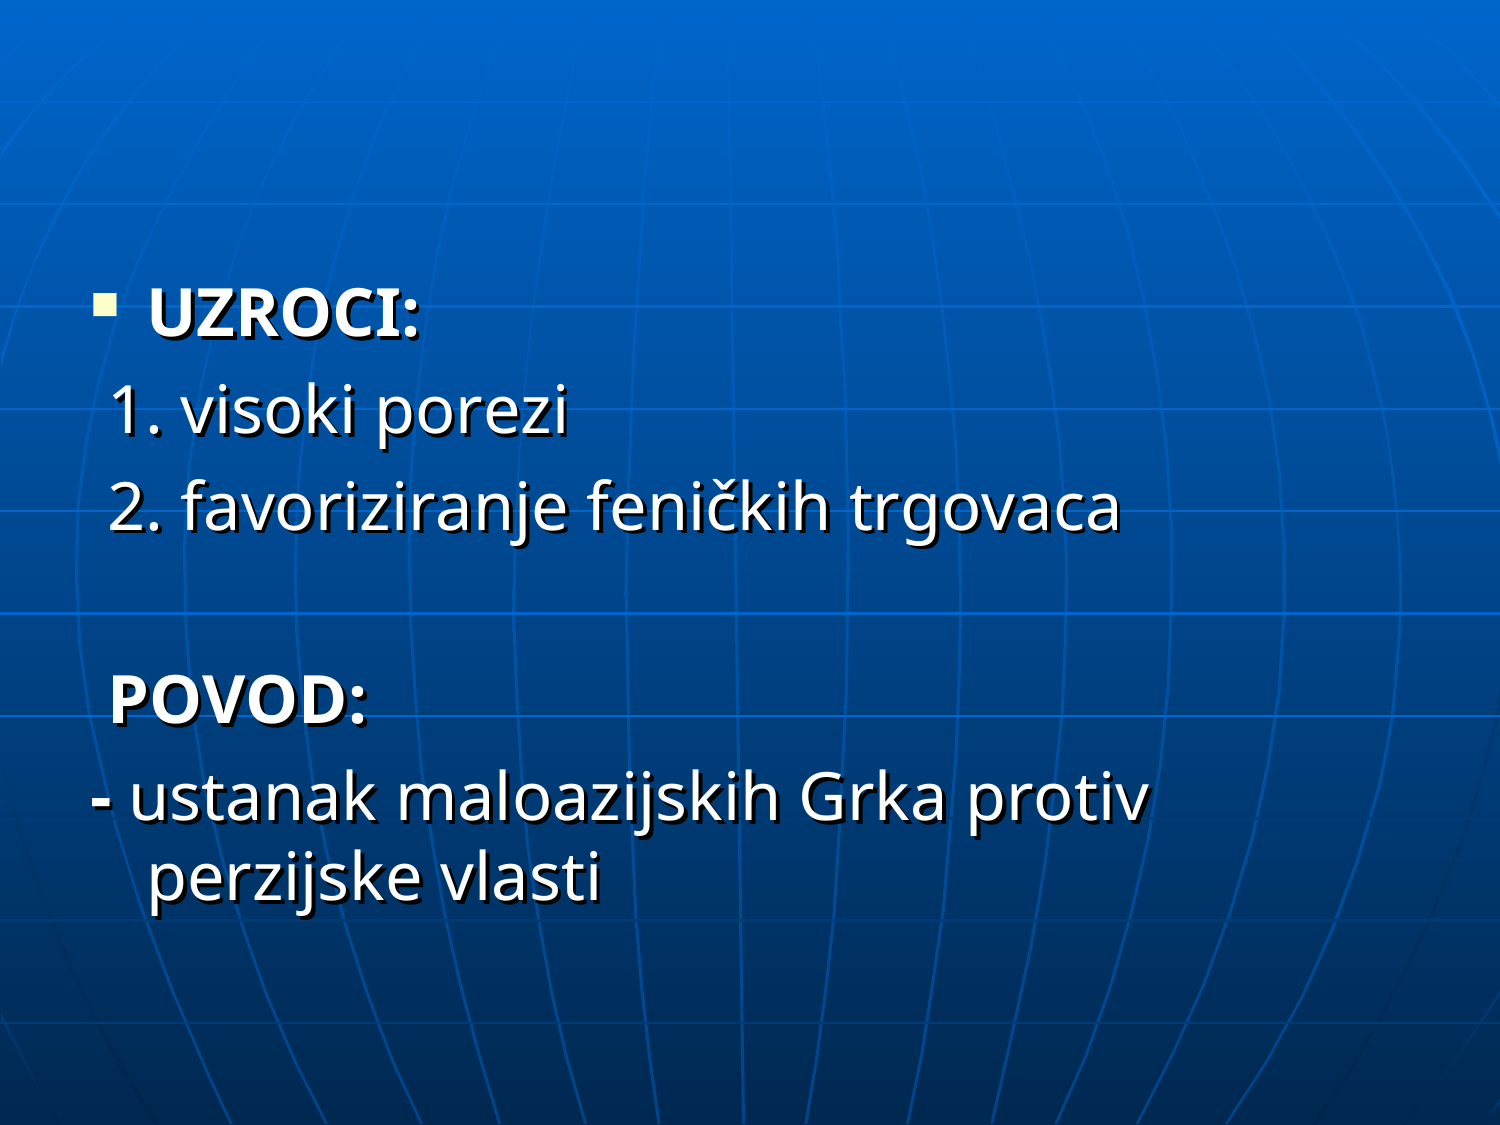

# UZROCI:
 1. visoki porezi
 2. favoriziranje feničkih trgovaca
 POVOD:
- ustanak maloazijskih Grka protiv perzijske vlasti